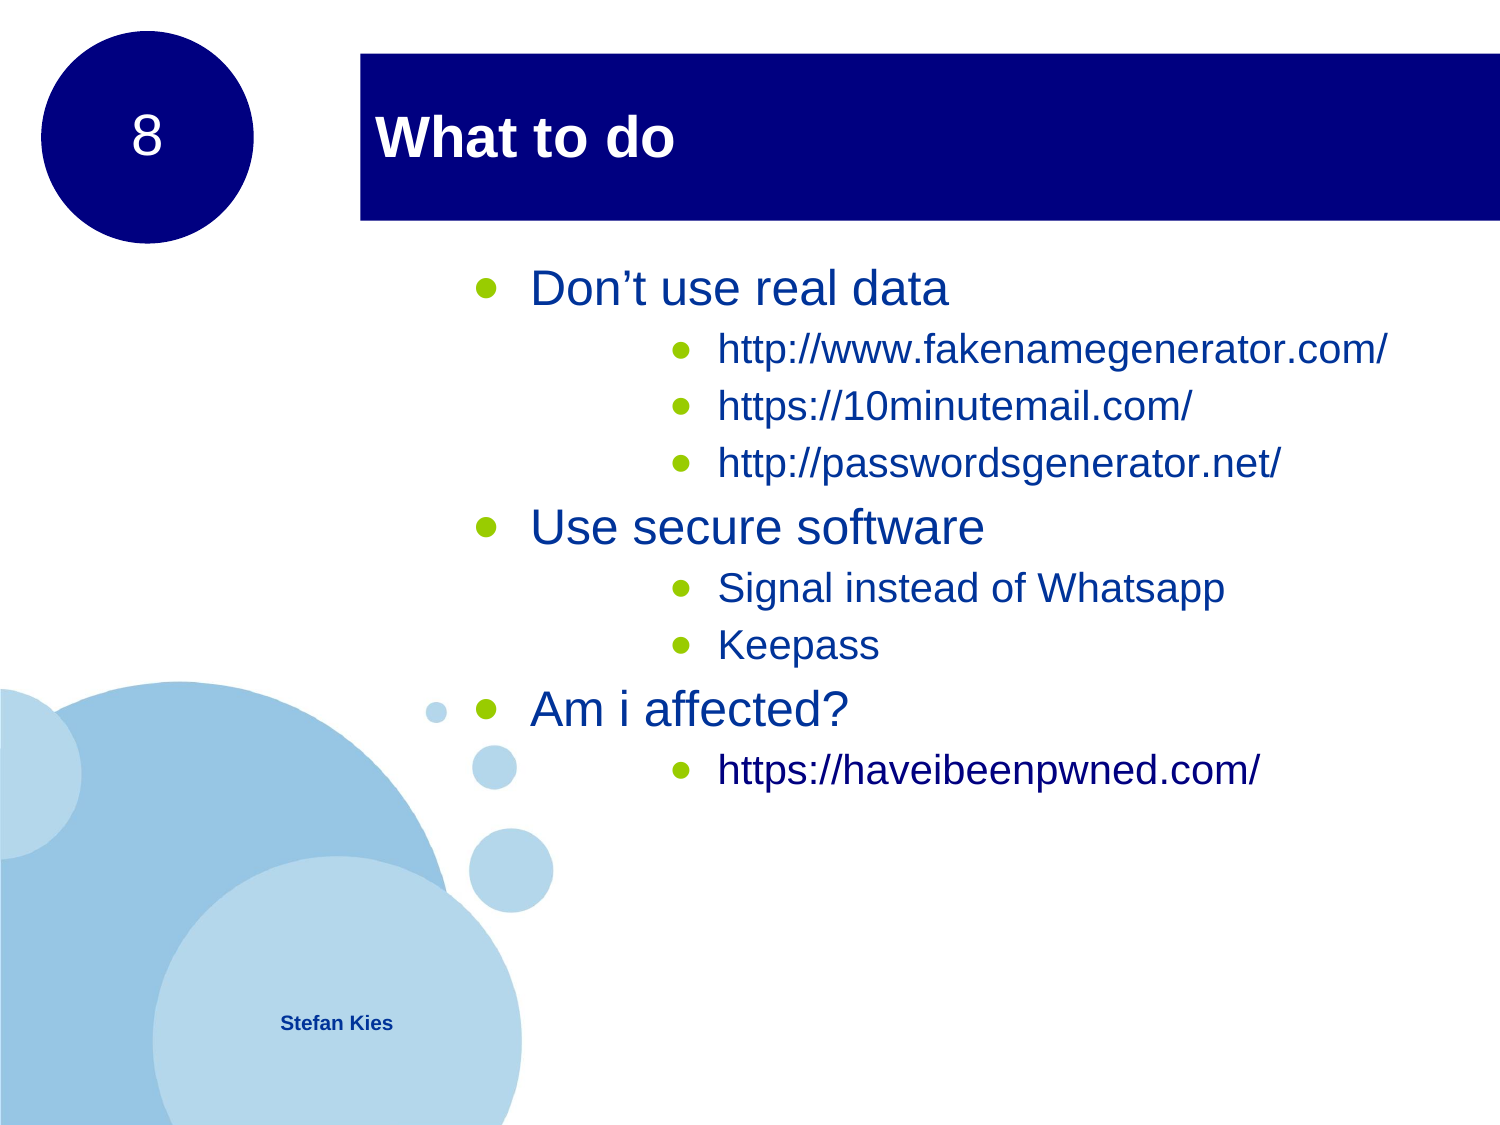

# What to do
8
Don’t use real data
http://www.fakenamegenerator.com/
https://10minutemail.com/
http://passwordsgenerator.net/
Use secure software
Signal instead of Whatsapp
Keepass
Am i affected?
https://haveibeenpwned.com/